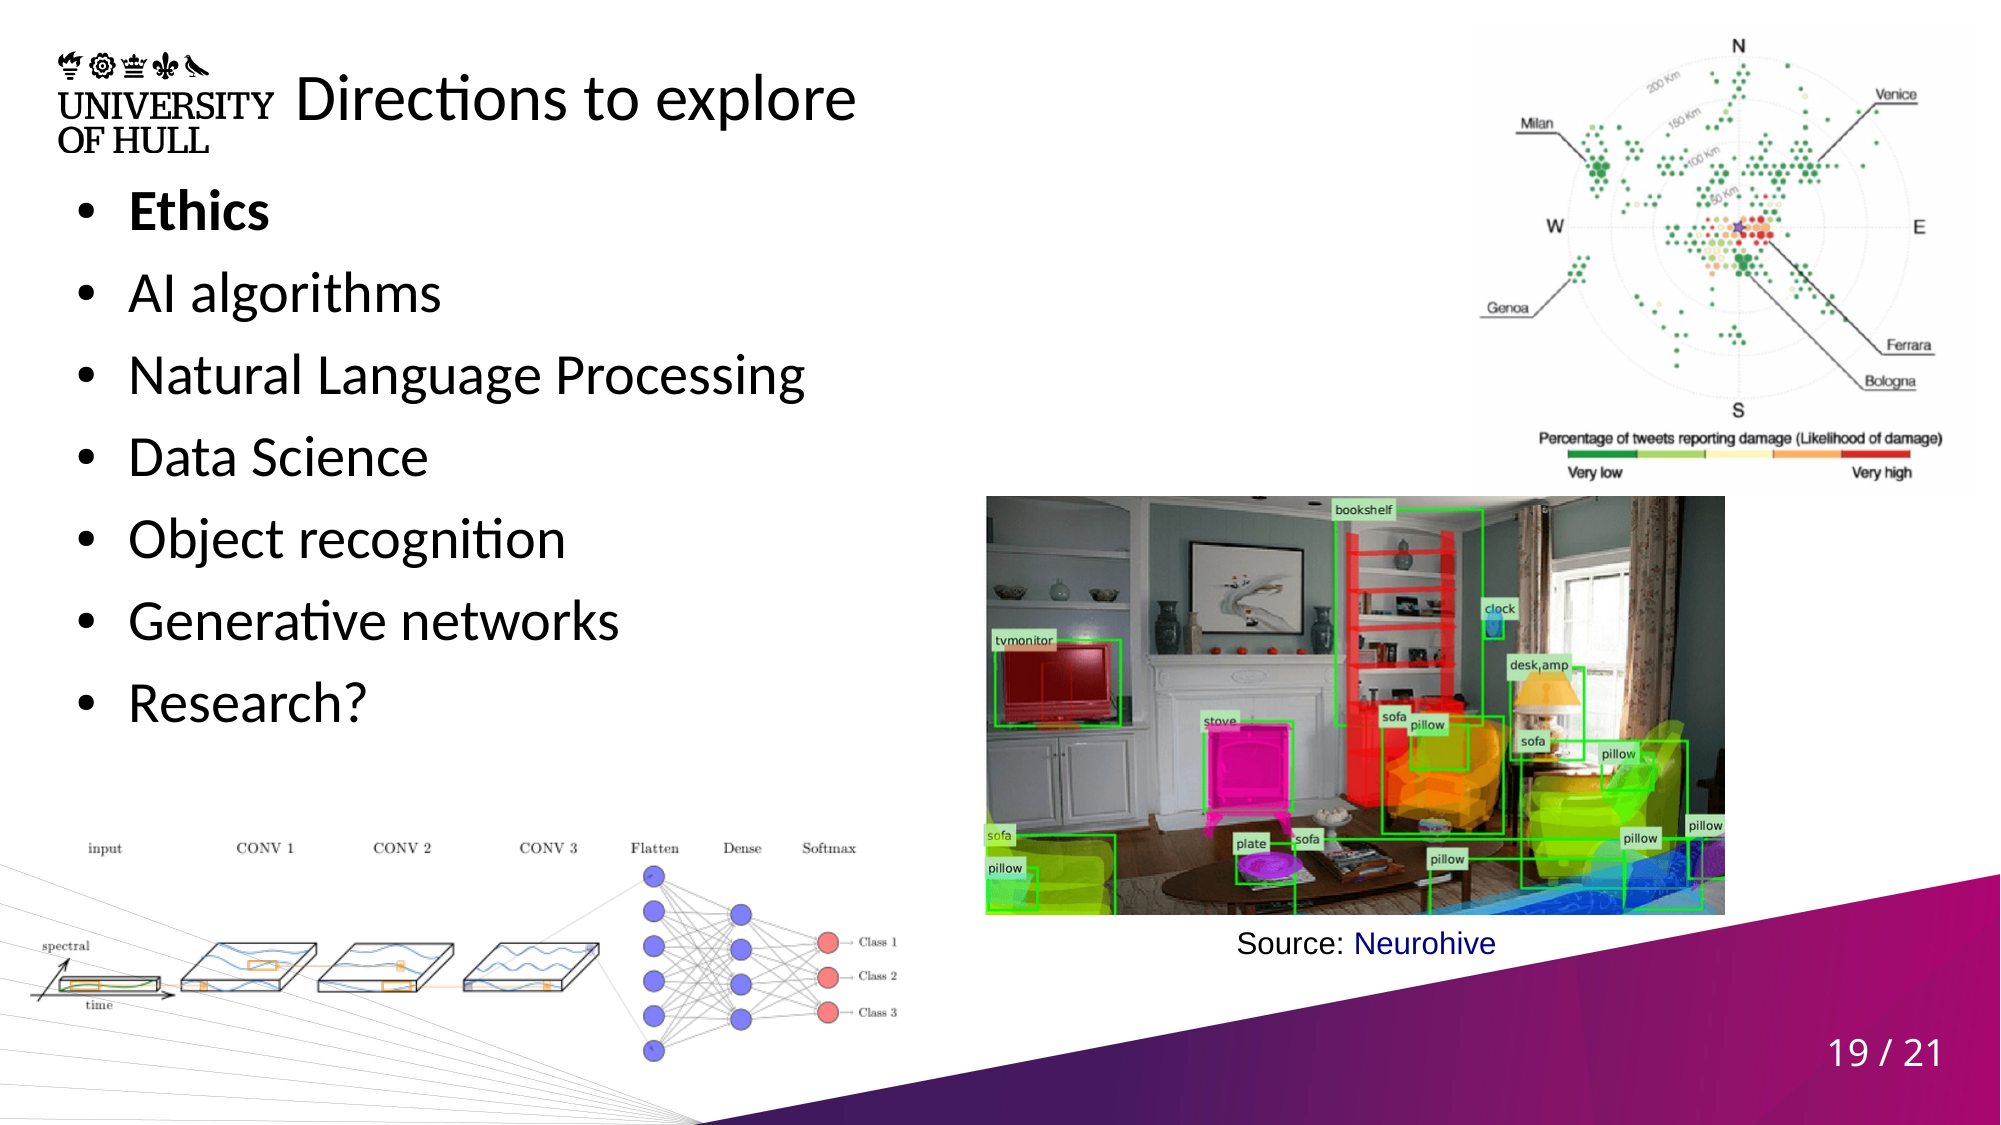

# Directions to explore
Ethics
AI algorithms
Natural Language Processing
Data Science
Object recognition
Generative networks
Research?
Source: Neurohive